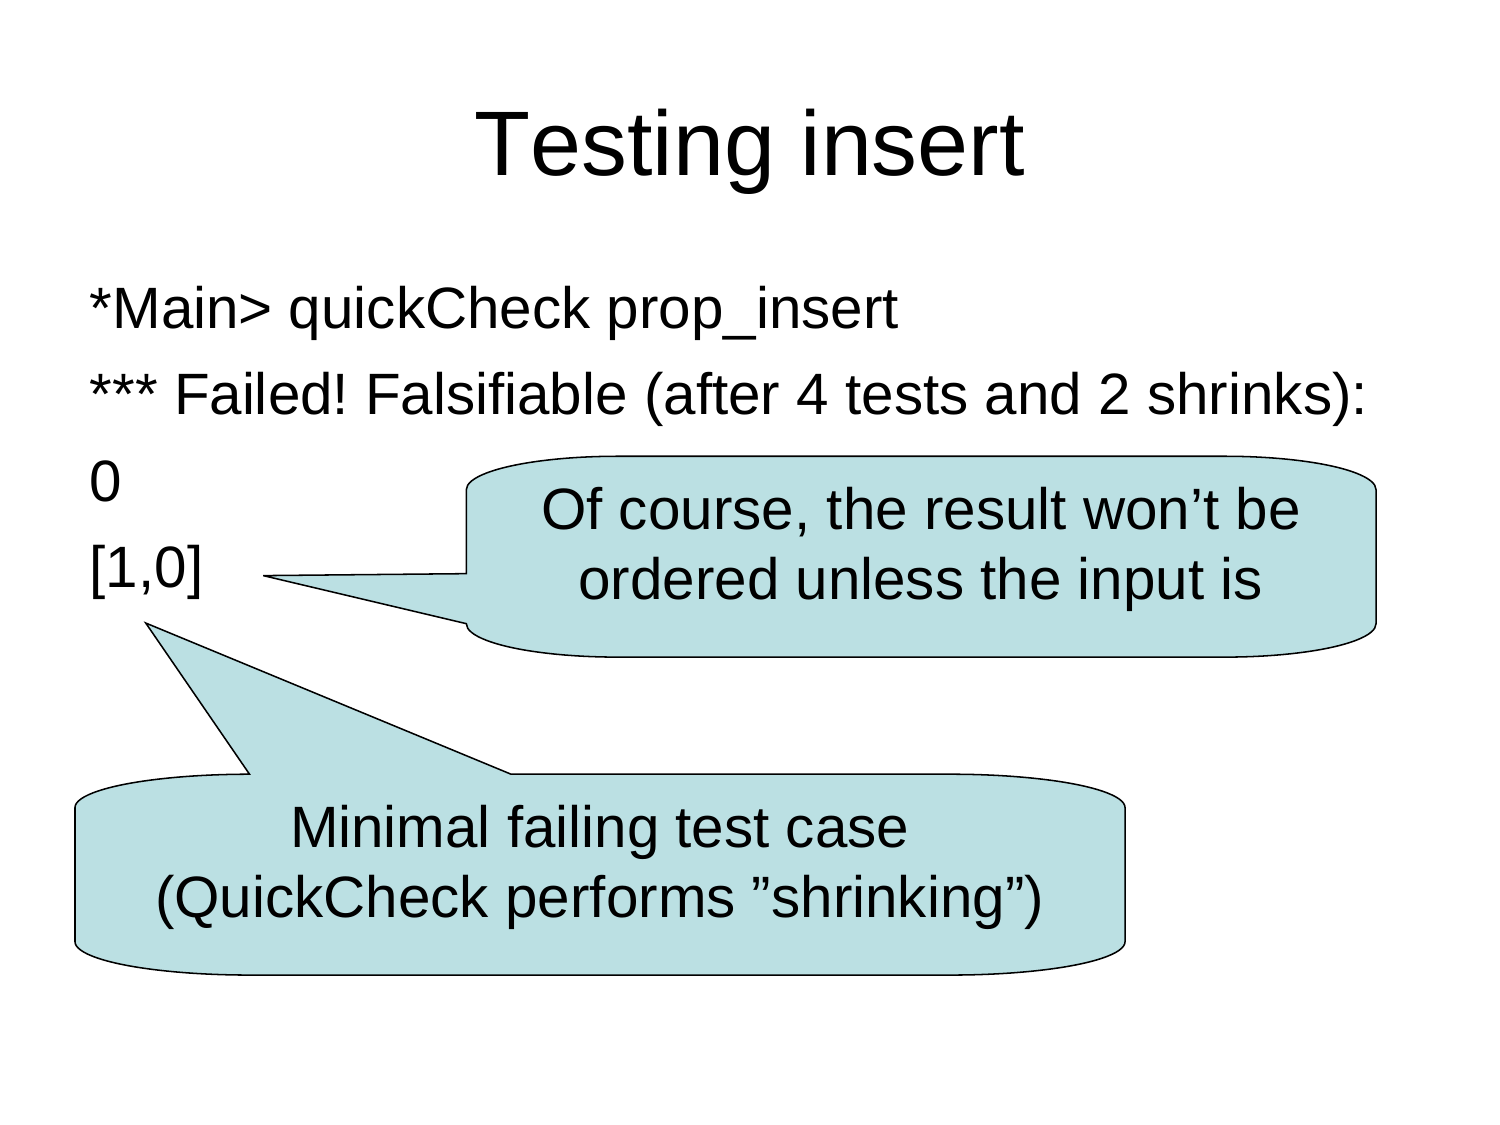

# Testing insert
*Main> quickCheck prop_insert
*** Failed! Falsifiable (after 4 tests and 2 shrinks):
0
[1,0]
Of course, the result won’t be ordered unless the input is
Minimal failing test case
(QuickCheck performs ”shrinking”)